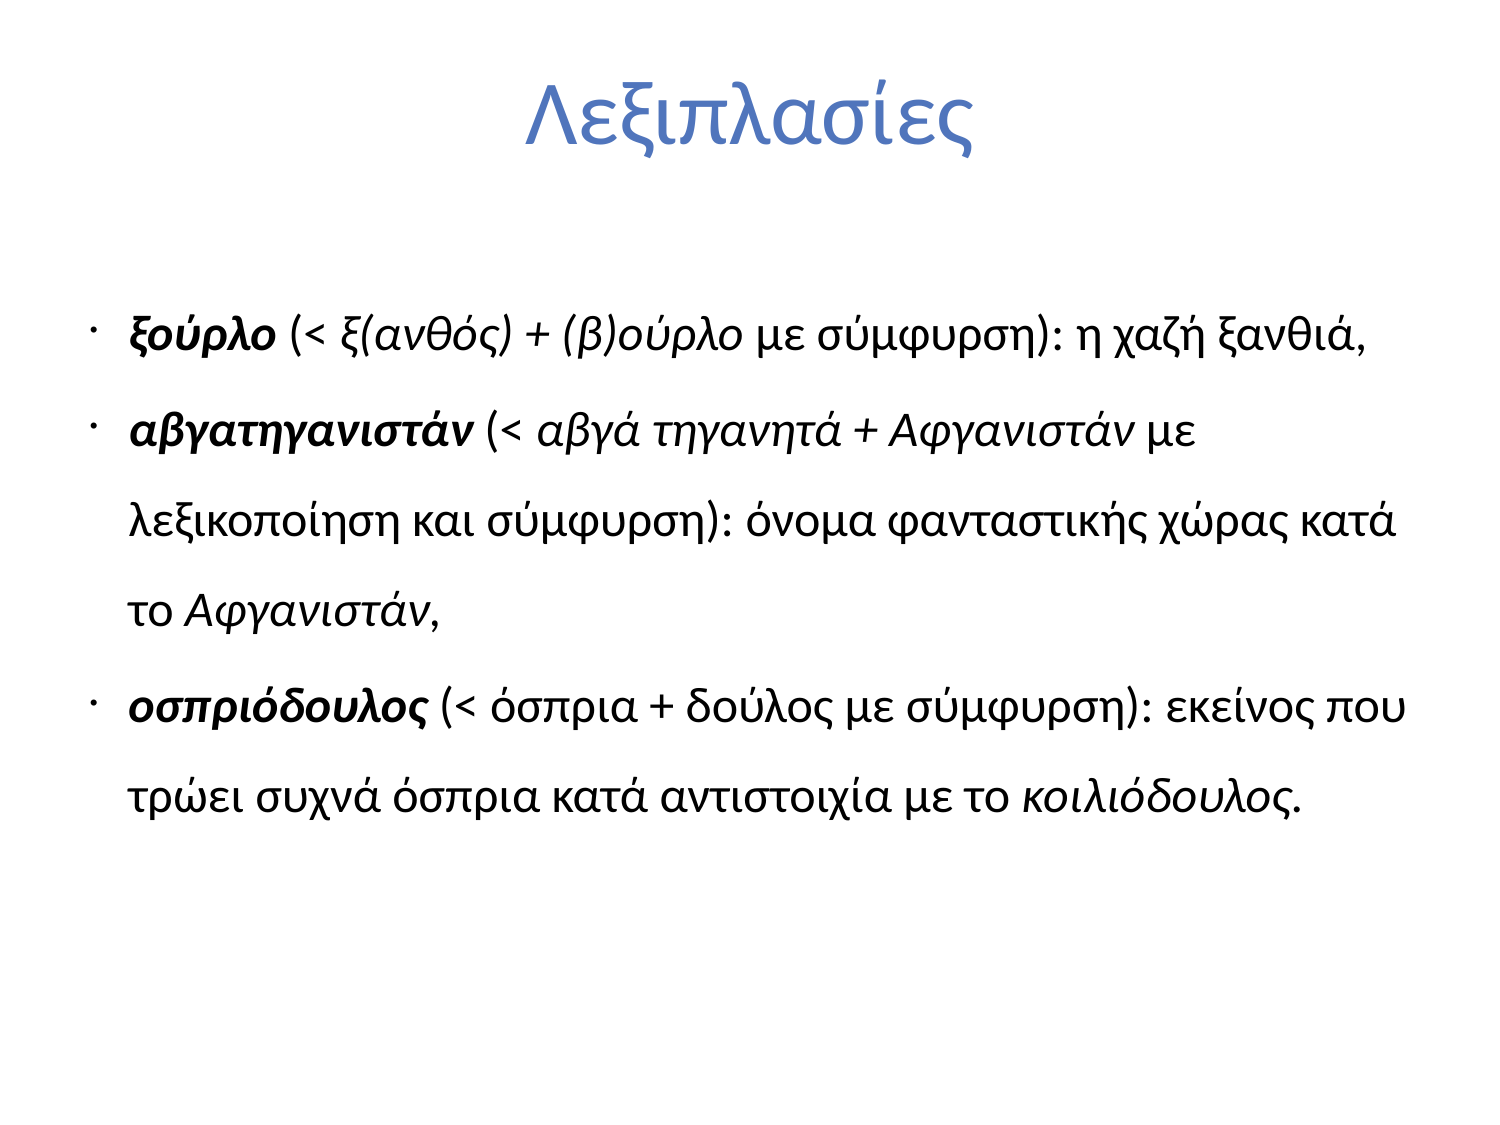

# Λεξιπλασίες
ξούρλο (< ξ(ανθός) + (β)ούρλο με σύμφυρση): η χαζή ξανθιά,
αβγατηγανιστάν (< αβγά τηγανητά + Αφγανιστάν με λεξικοποίηση και σύμφυρση): όνομα φανταστικής χώρας κατά το Αφγανιστάν,
οσπριόδουλος (< όσπρια + δούλος με σύμφυρση): εκείνος που τρώει συχνά όσπρια κατά αντιστοιχία με το κοιλιόδουλος.